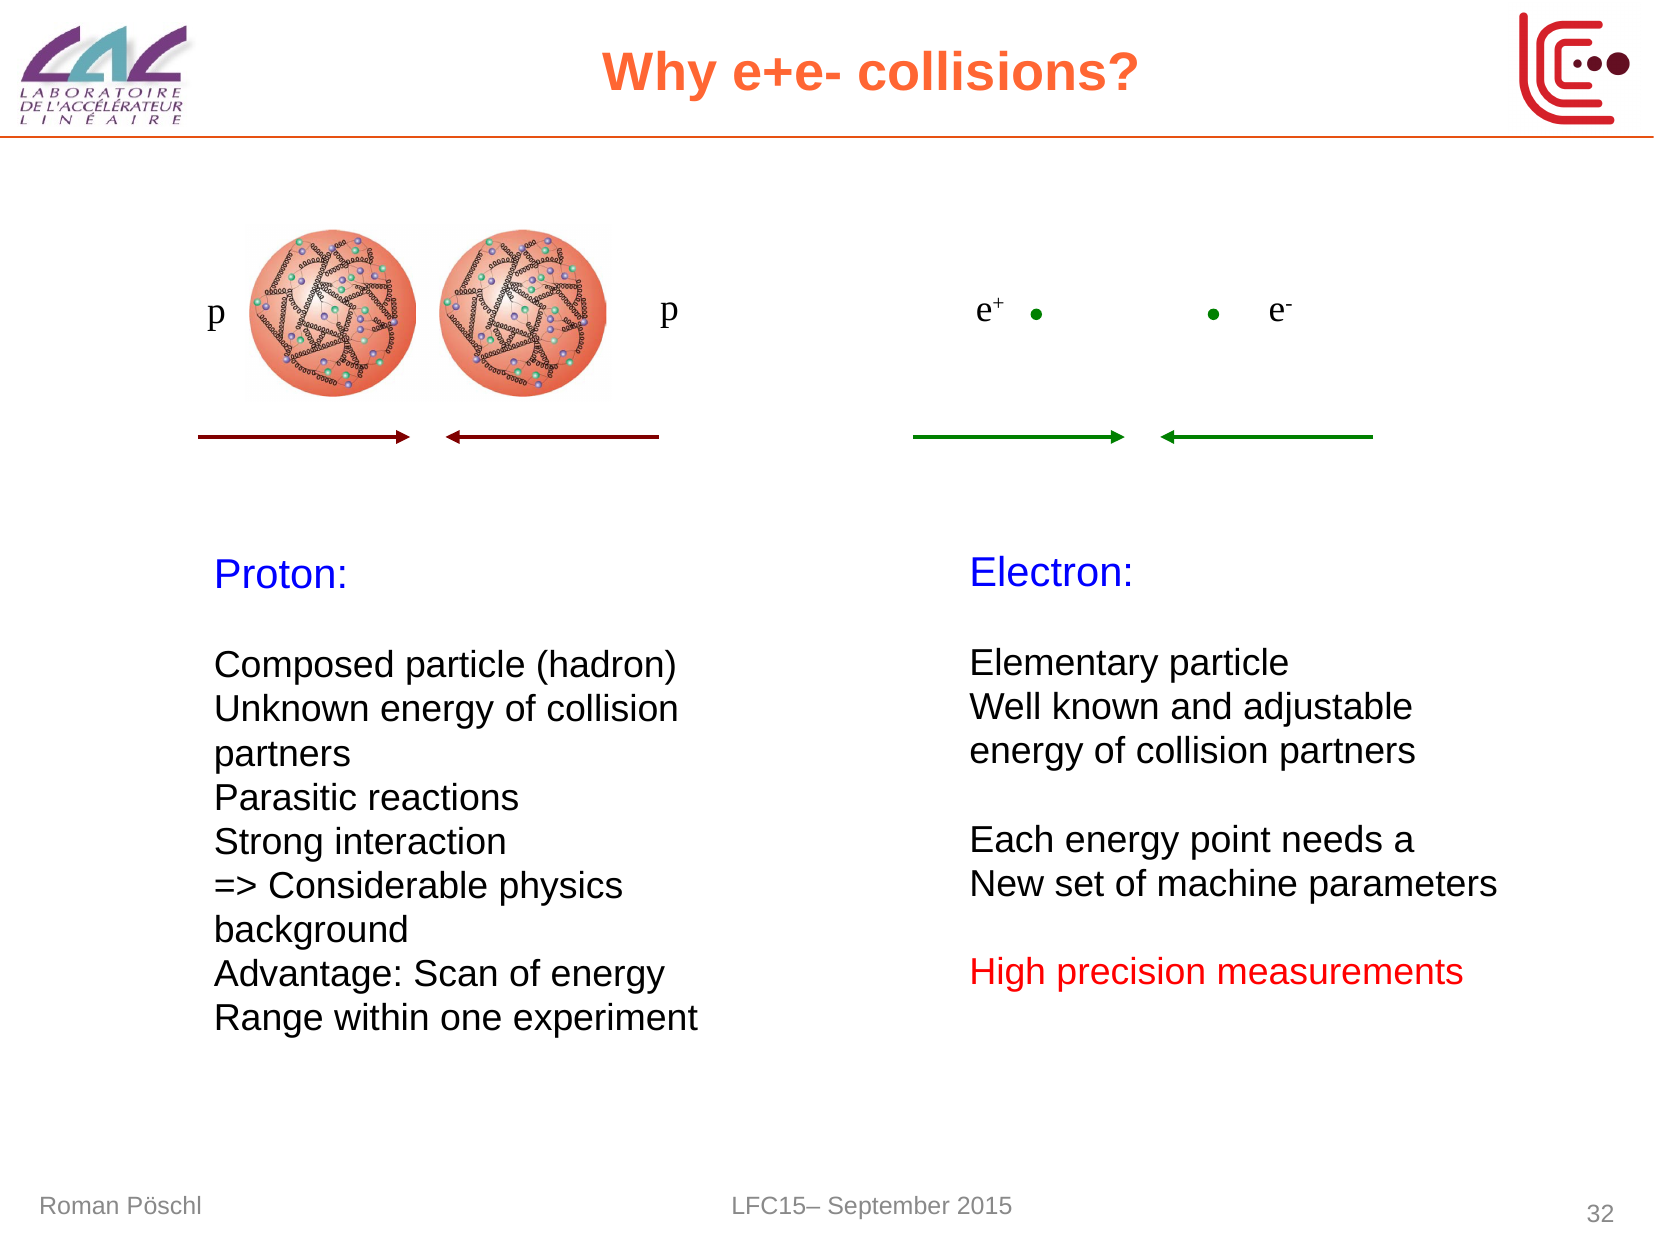

# Why e+e- collisions?
p
p
e+
e-
Electron:
Elementary particle
Well known and adjustable
energy of collision partners
Each energy point needs a
New set of machine parameters
High precision measurements
Proton:
Composed particle (hadron)
Unknown energy of collision
partners
Parasitic reactions
Strong interaction
=> Considerable physics
background
Advantage: Scan of energy
Range within one experiment